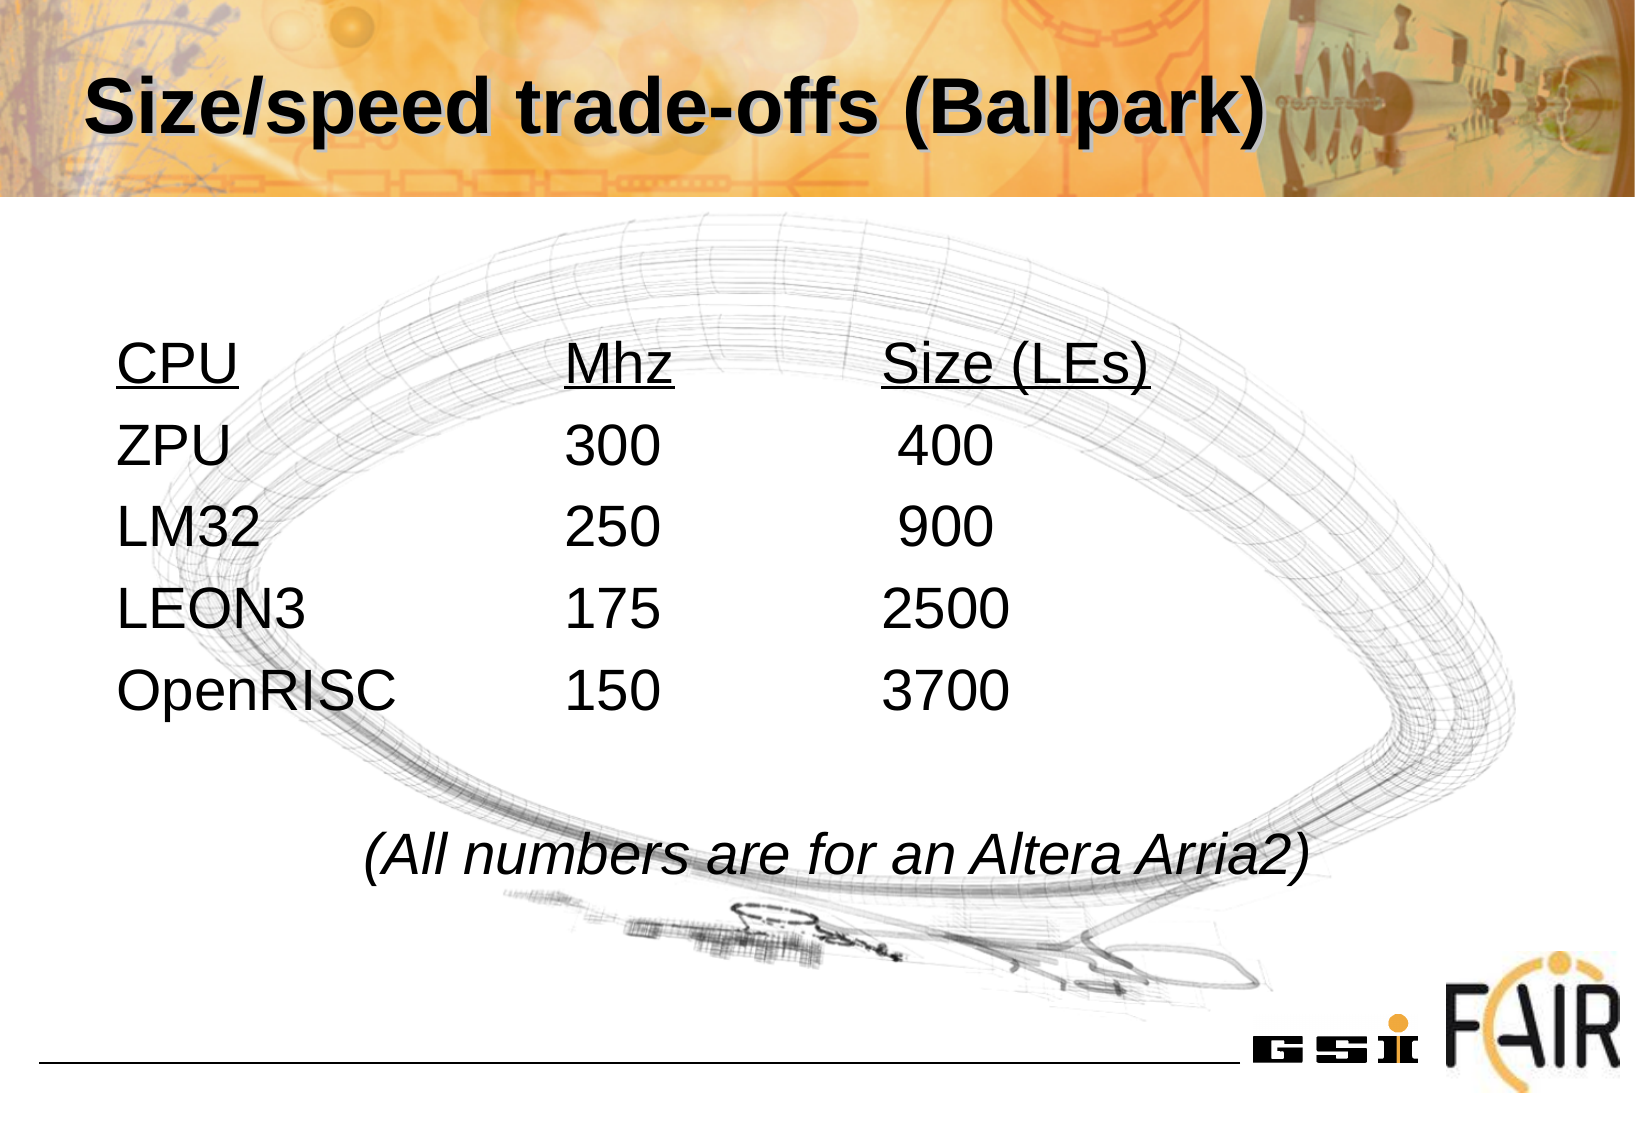

# Size/speed trade-offs (Ballpark)
CPU			Mhz		Size (LEs)
ZPU			300		 400
LM32		250		 900
LEON3		175		2500
OpenRISC		150		3700
(All numbers are for an Altera Arria2)